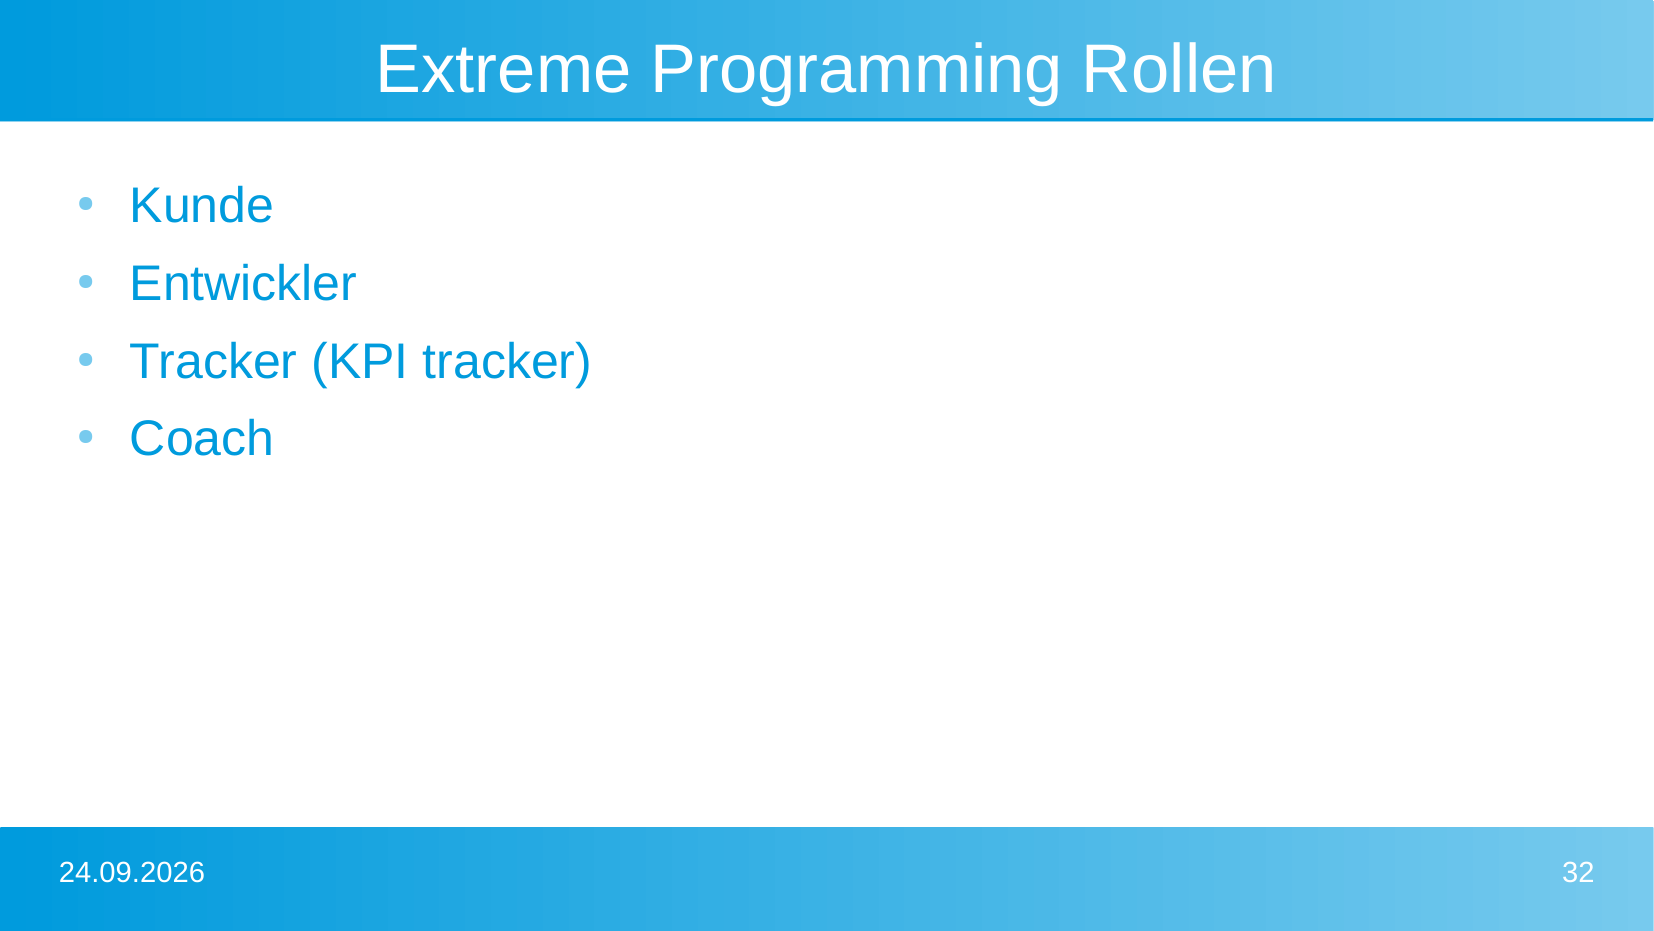

# Extreme Programming Rollen
Kunde
Entwickler
Tracker (KPI tracker)
Coach
32